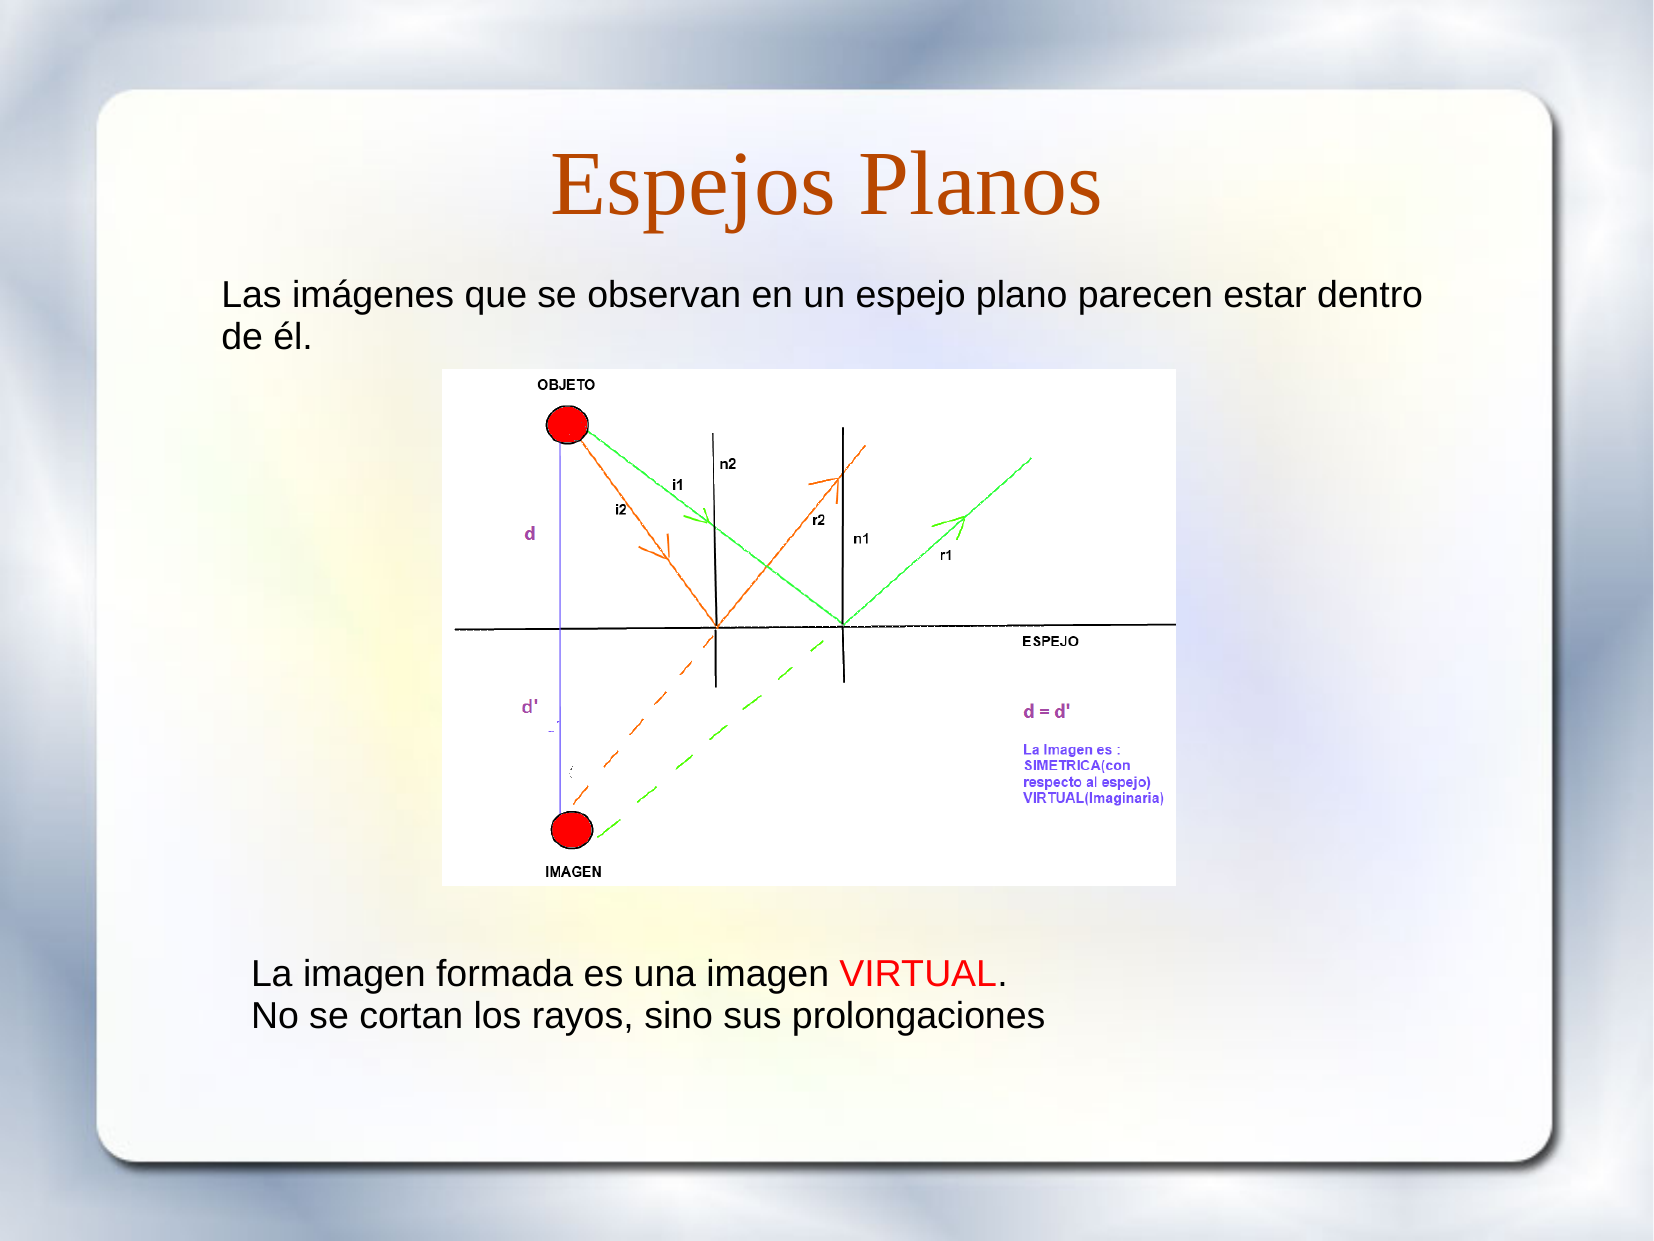

# Espejos Planos
Las imágenes que se observan en un espejo plano parecen estar dentro de él.
La imagen formada es una imagen VIRTUAL.
No se cortan los rayos, sino sus prolongaciones